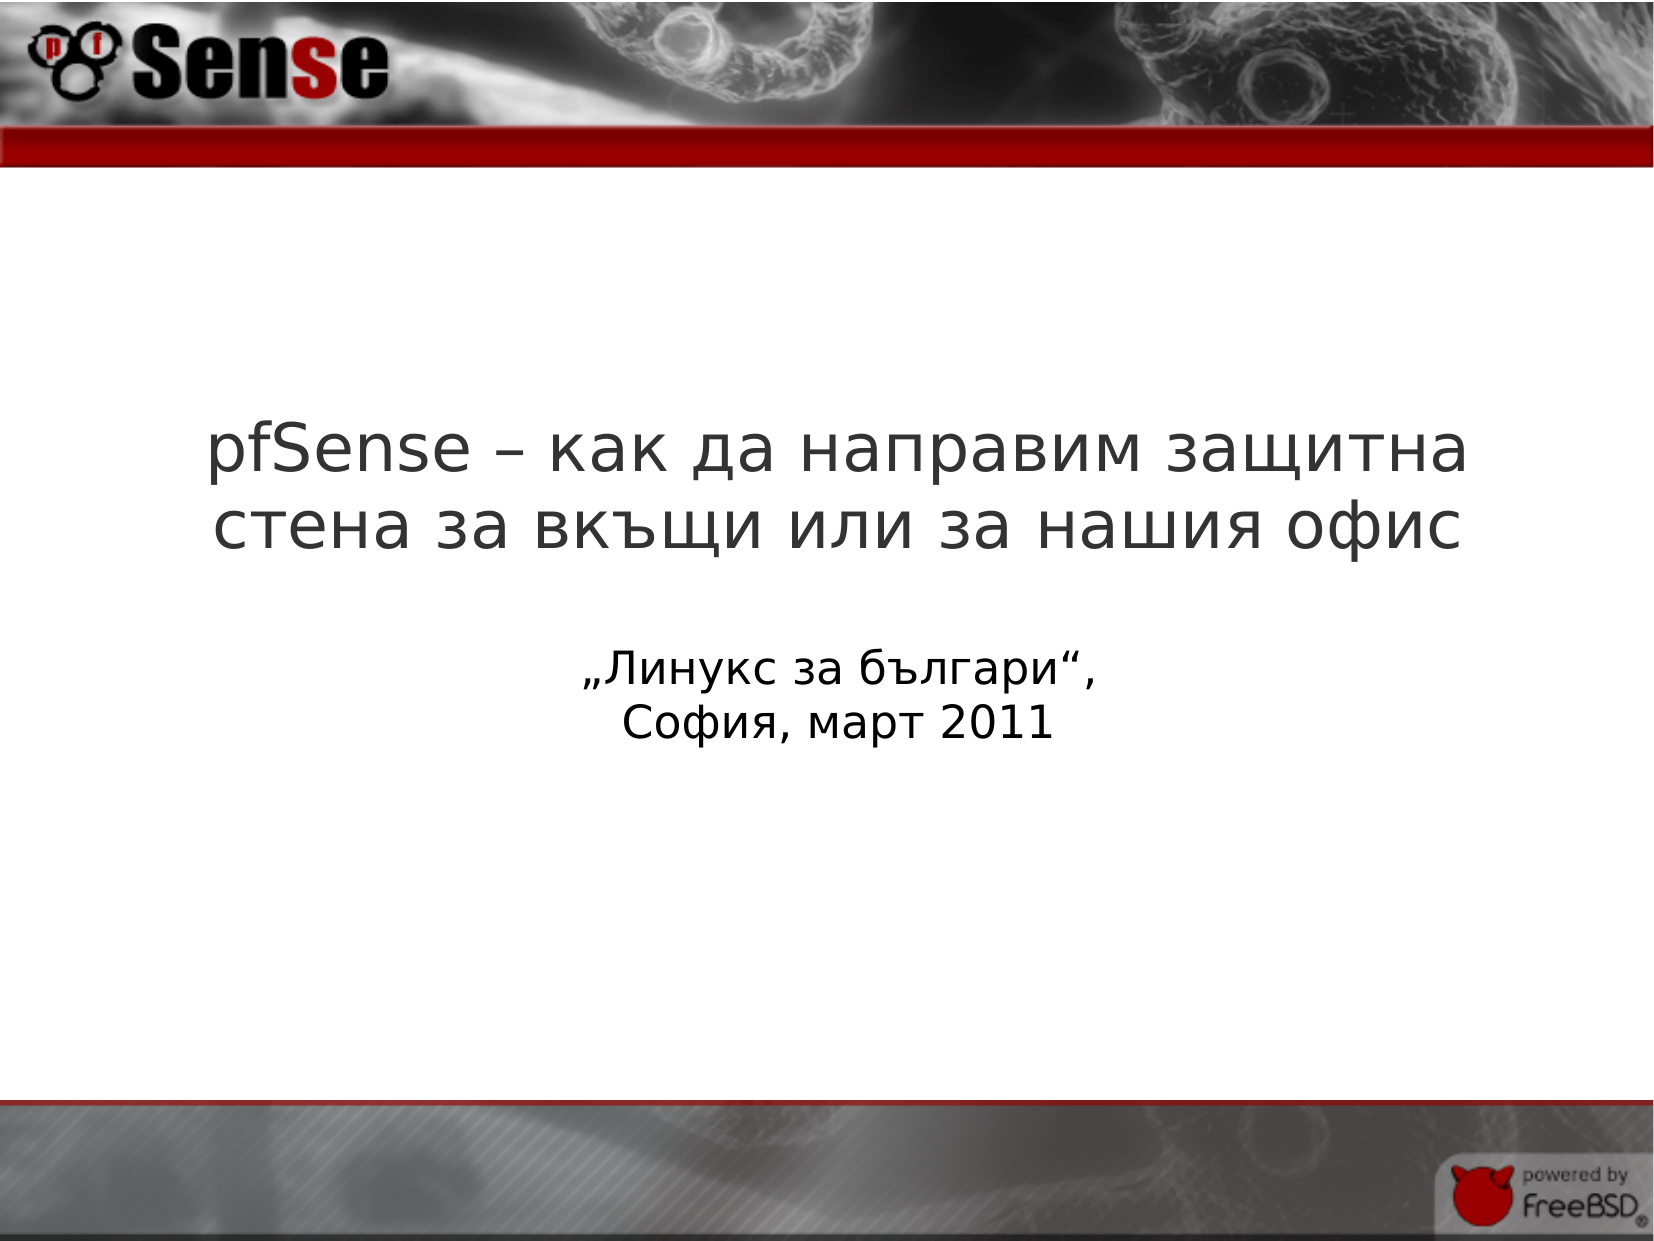

# pfSense – как да направим защитна стена за вкъщи или за нашия офис
„Линукс за българи“,
София, март 2011